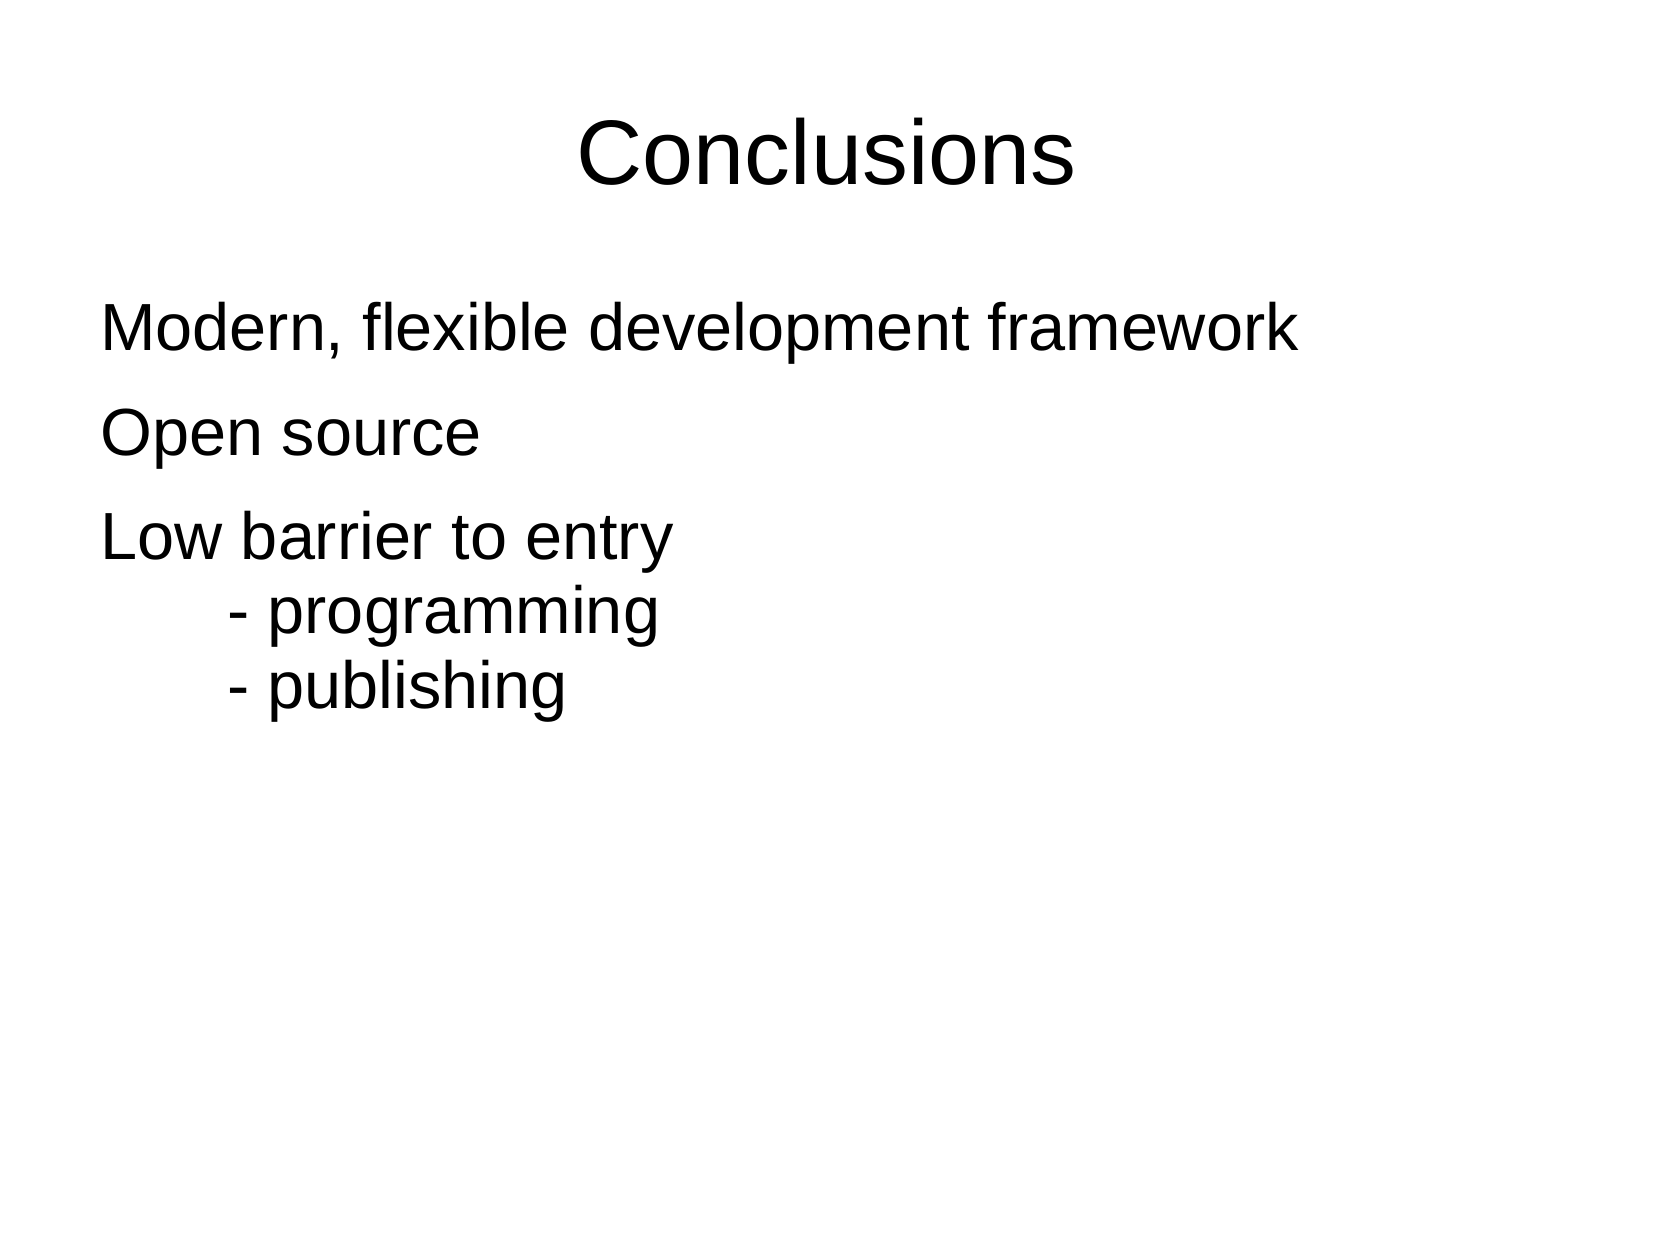

# Conclusions
Modern, flexible development framework
Open source
Low barrier to entry
	- programming
	- publishing